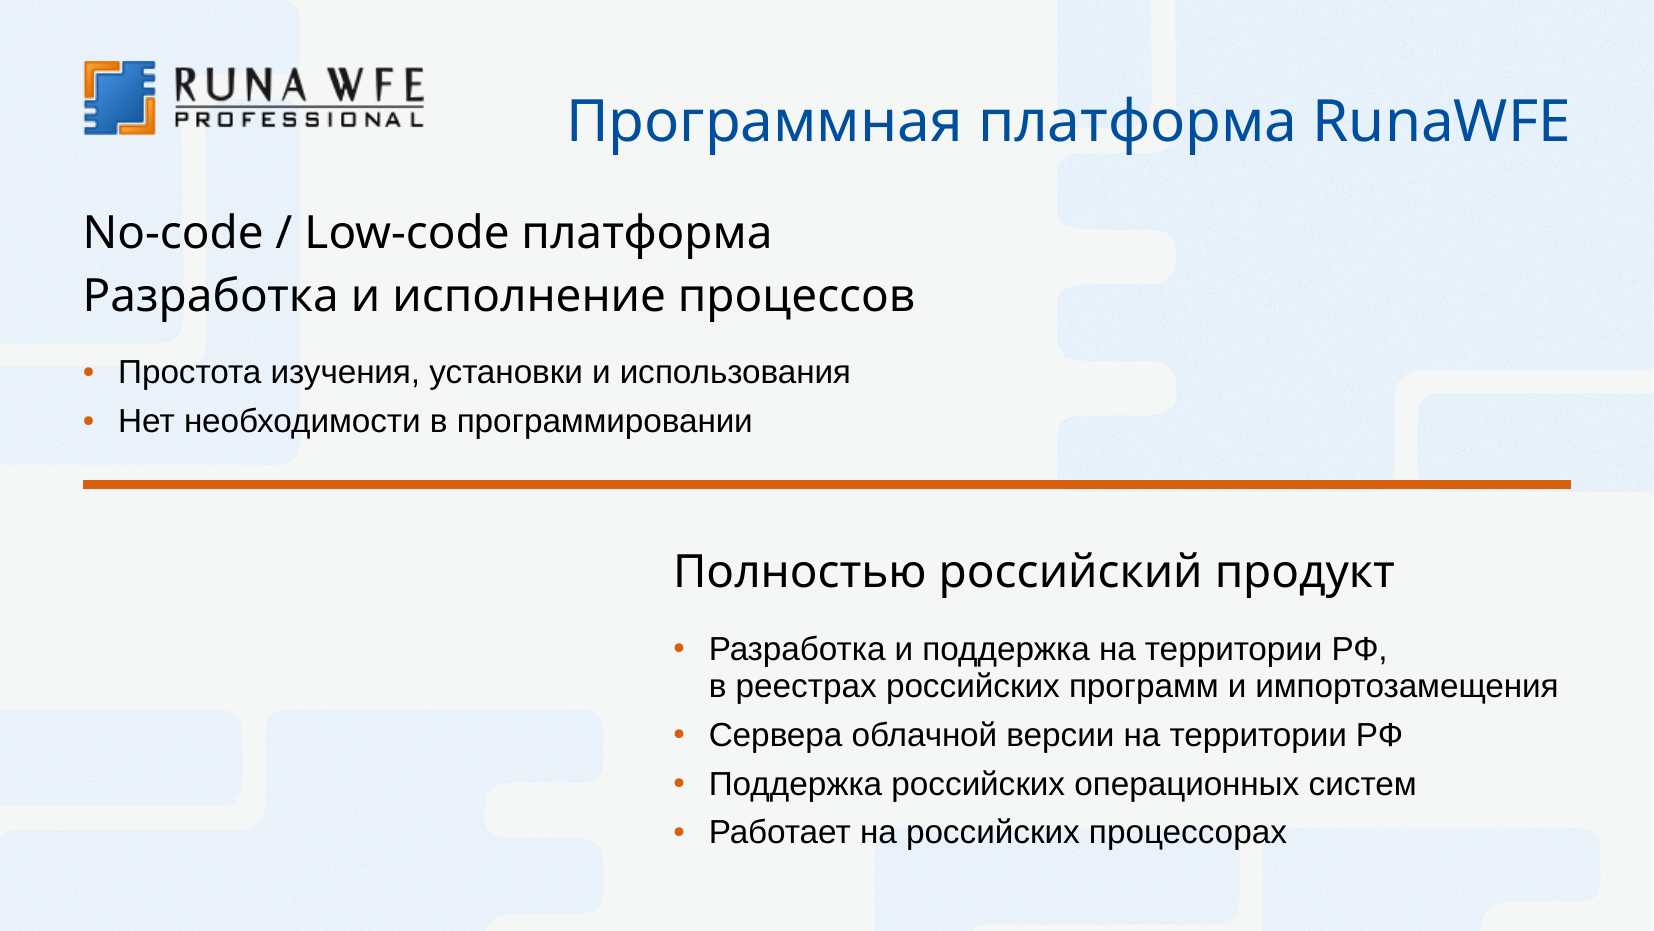

# Программная платформа RunaWFE
No-code / Low-code платформа
Разработка и исполнение процессов
Простота изучения, установки и использования
Нет необходимости в программировании
Полностью российский продукт
Разработка и поддержка на территории РФ,
в реестрах российских программ и импортозамещения
Сервера облачной версии на территории РФ
Поддержка российских операционных систем
Работает на российских процессорах